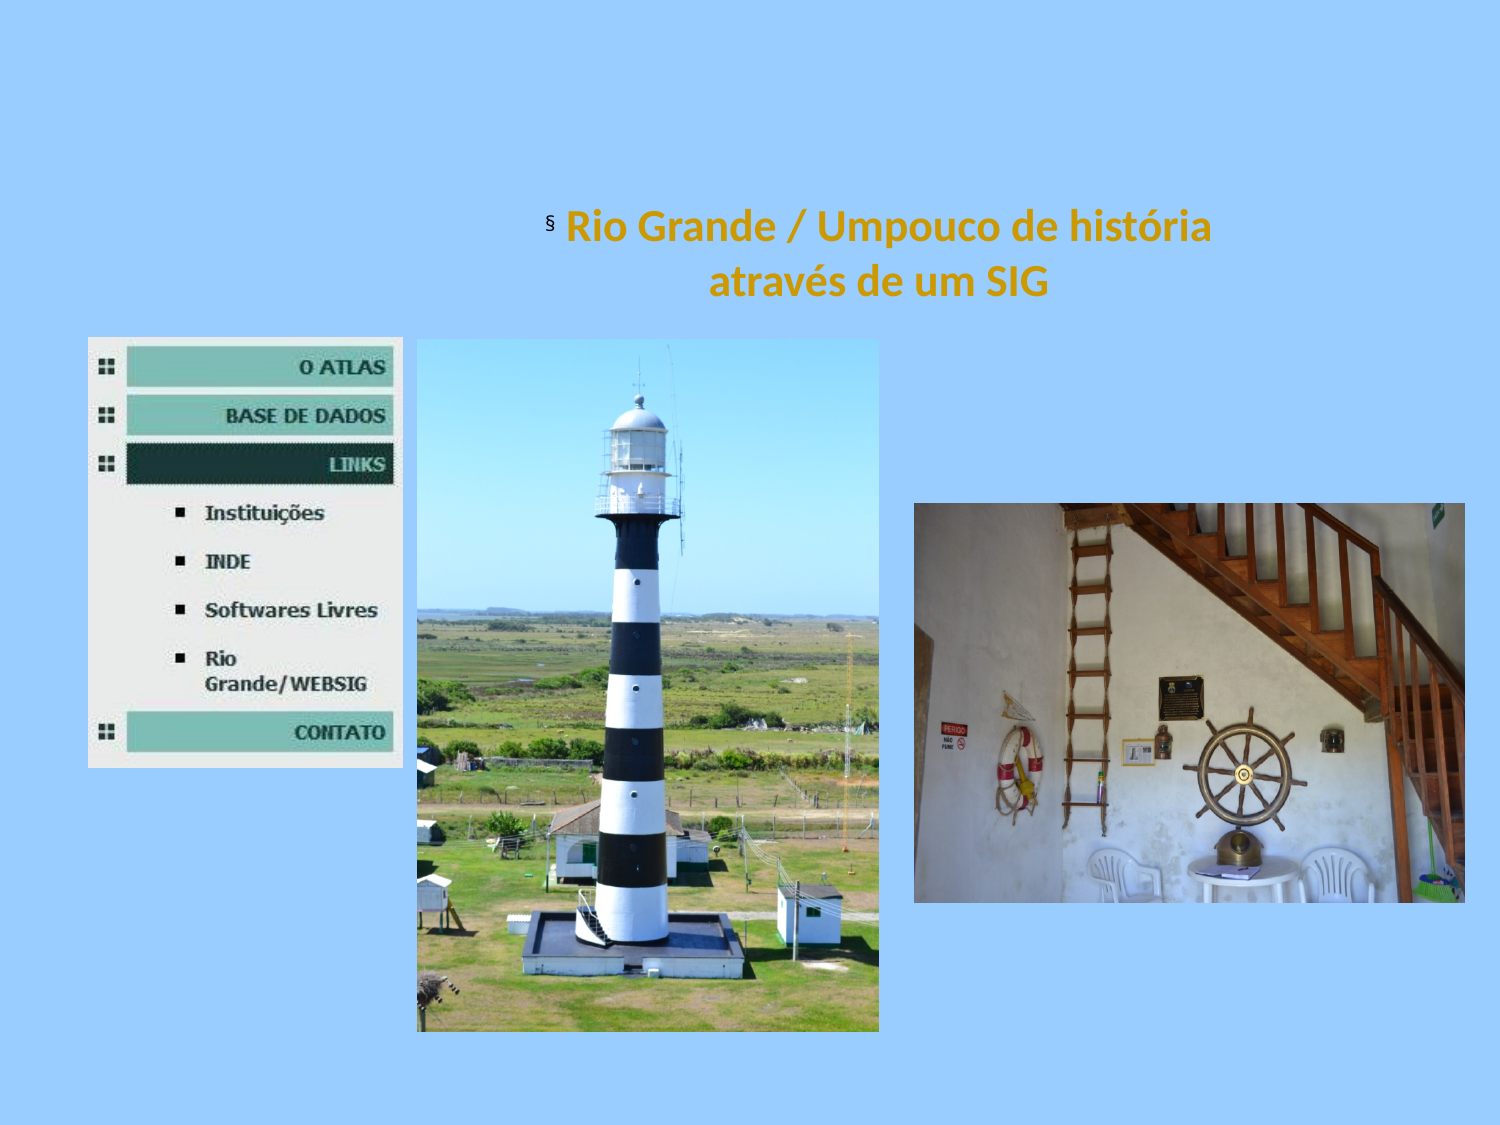

Rio Grande / Umpouco de história através de um SIG